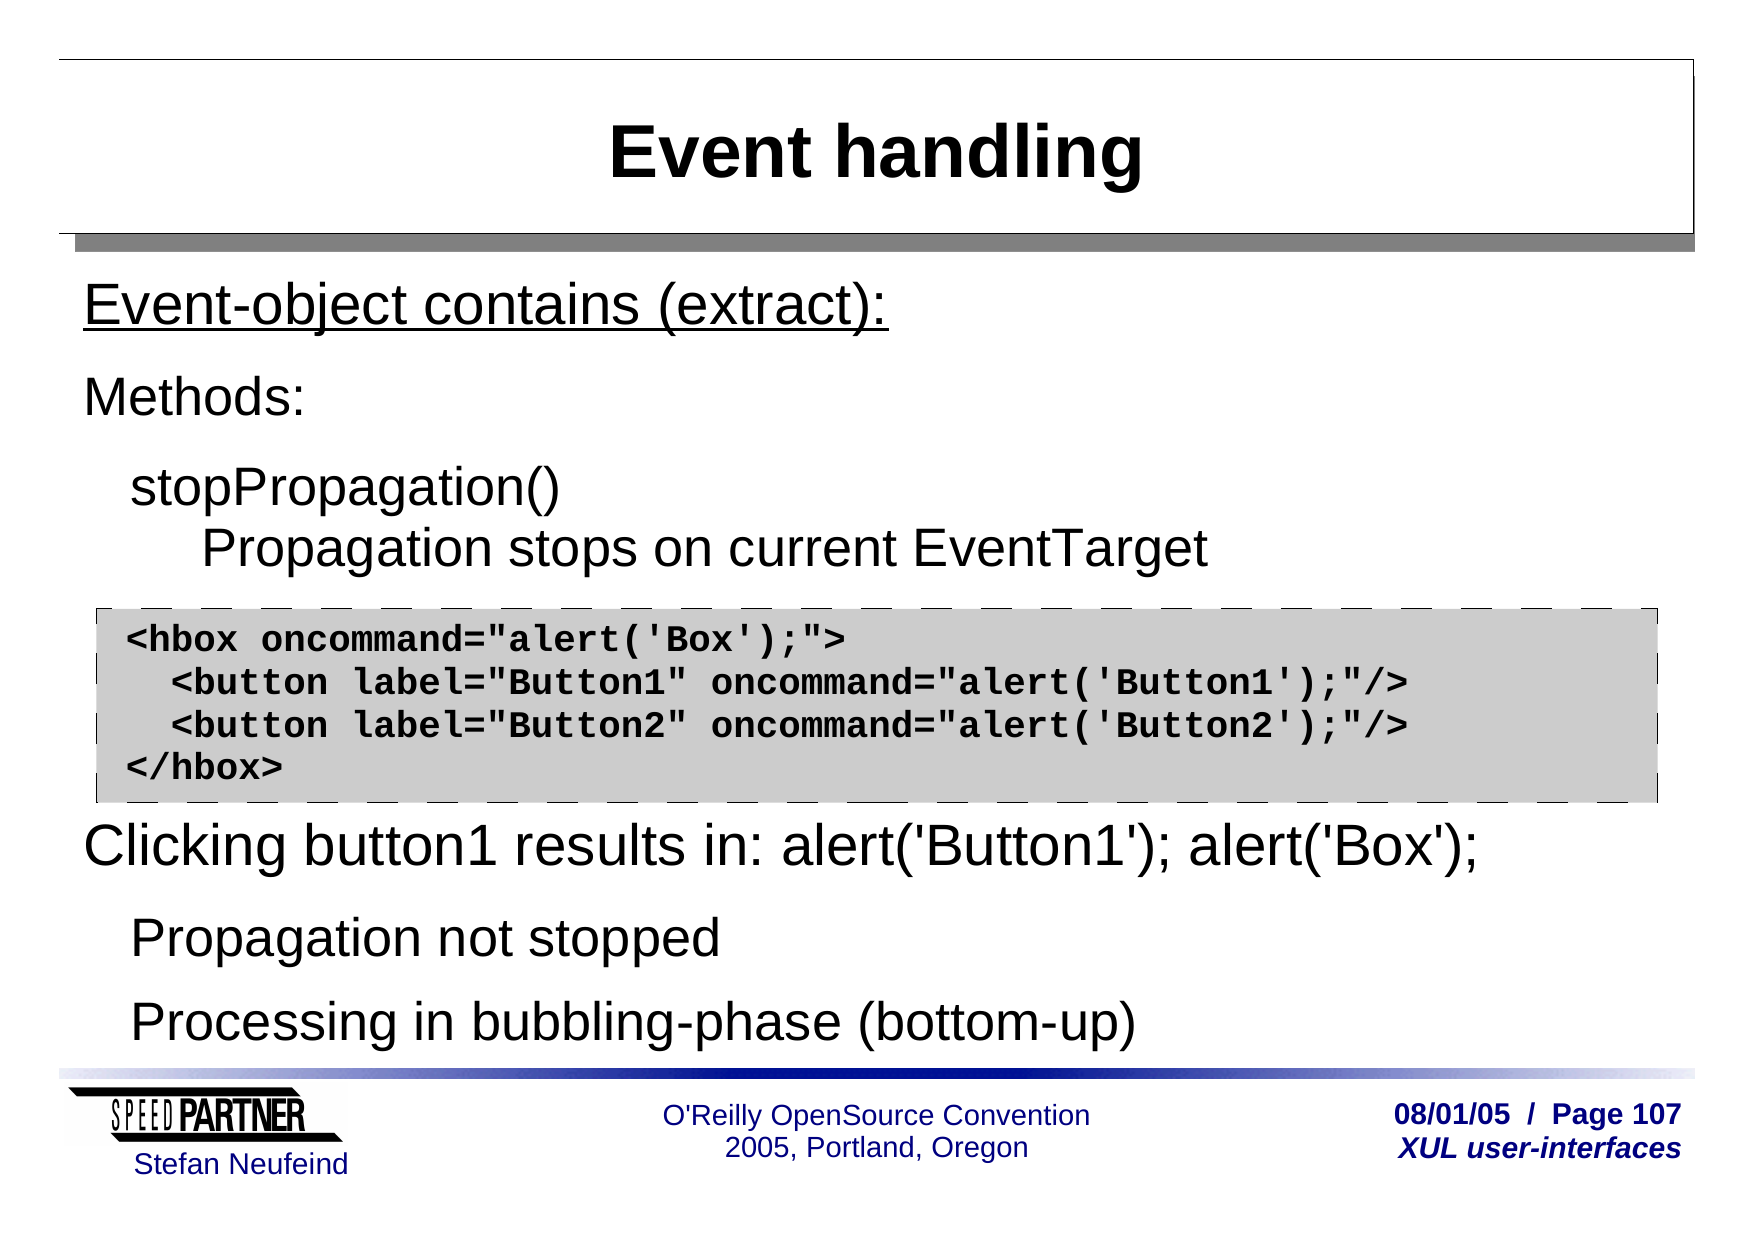

# Event handling
Event-object contains (extract):
Methods:
stopPropagation()
Propagation stops on current EventTarget
<hbox oncommand="alert('Box');">
 <button label="Button1" oncommand="alert('Button1');"/>
 <button label="Button2" oncommand="alert('Button2');"/>
</hbox>
Clicking button1 results in: alert('Button1'); alert('Box');
Propagation not stopped
Processing in bubbling-phase (bottom-up)